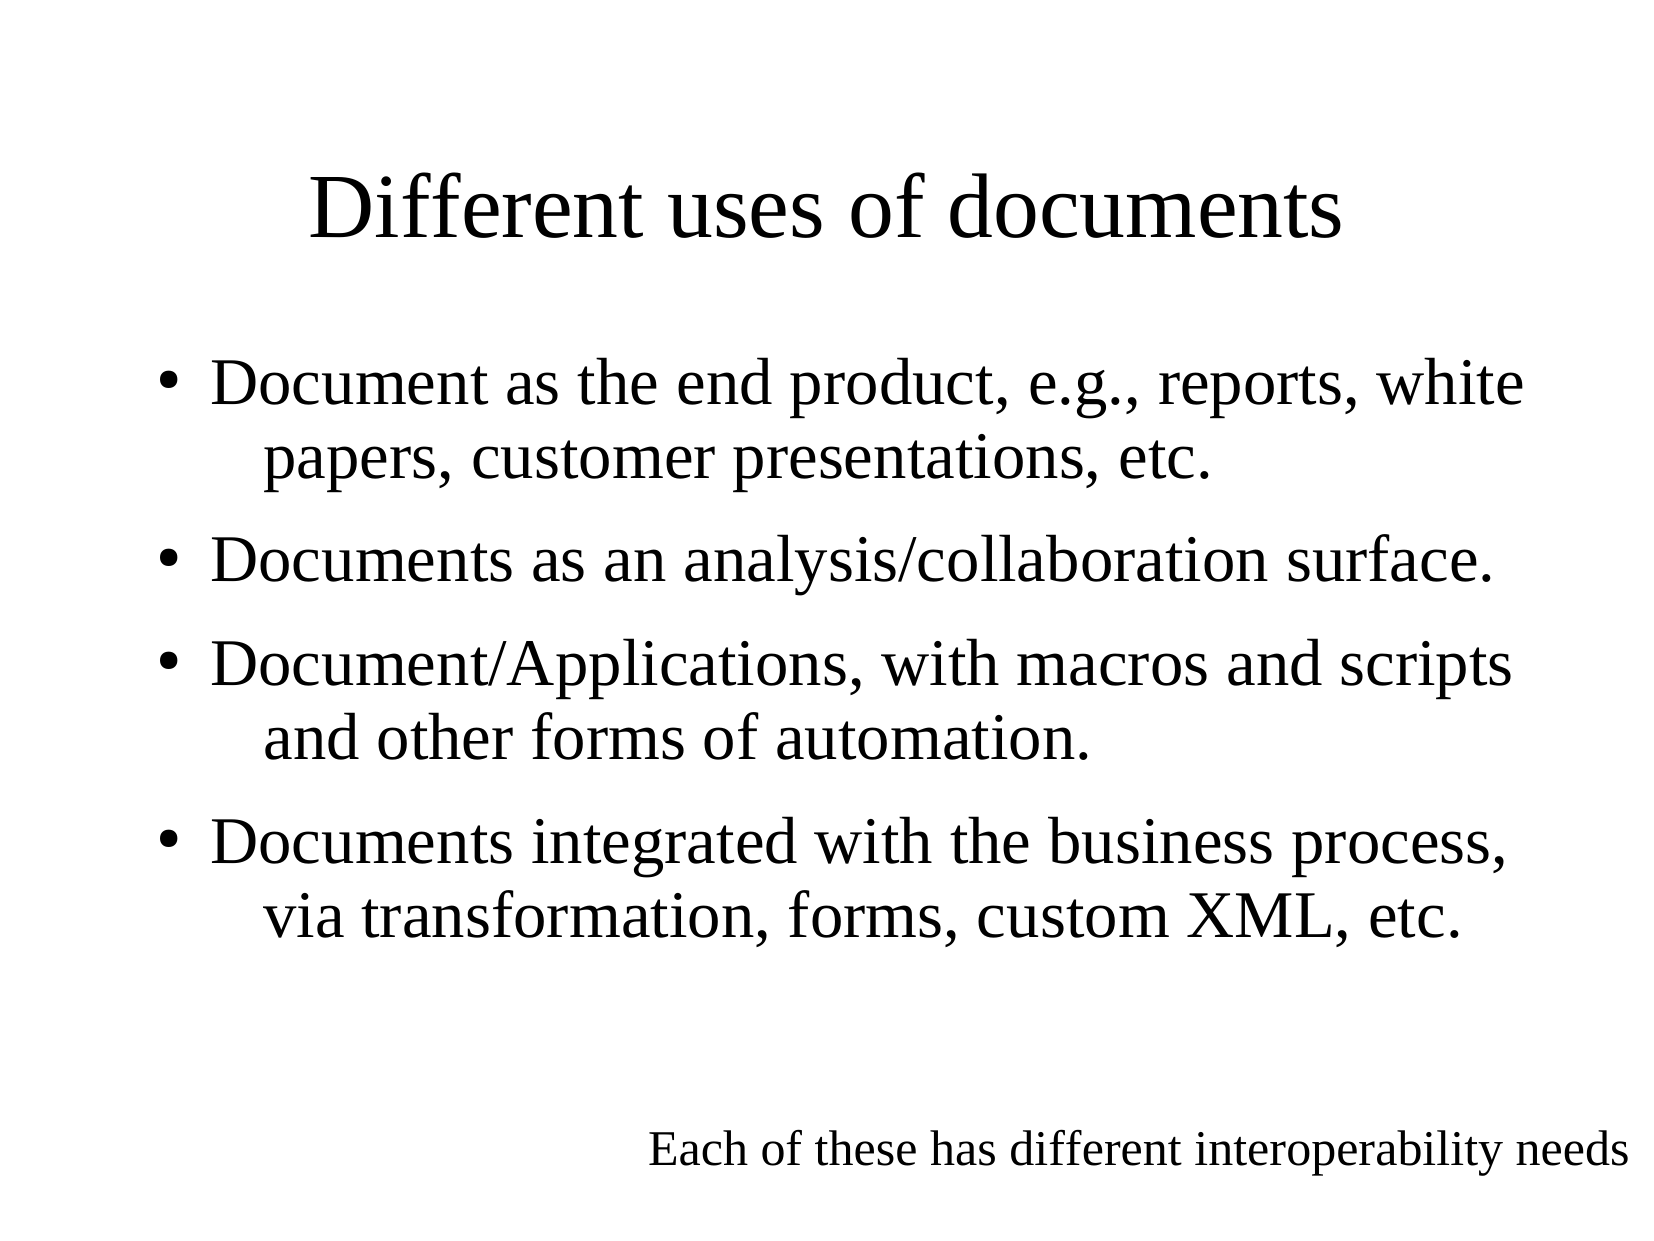

# Different uses of documents
Document as the end product, e.g., reports, white papers, customer presentations, etc.
Documents as an analysis/collaboration surface.
Document/Applications, with macros and scripts and other forms of automation.
Documents integrated with the business process, via transformation, forms, custom XML, etc.
Each of these has different interoperability needs